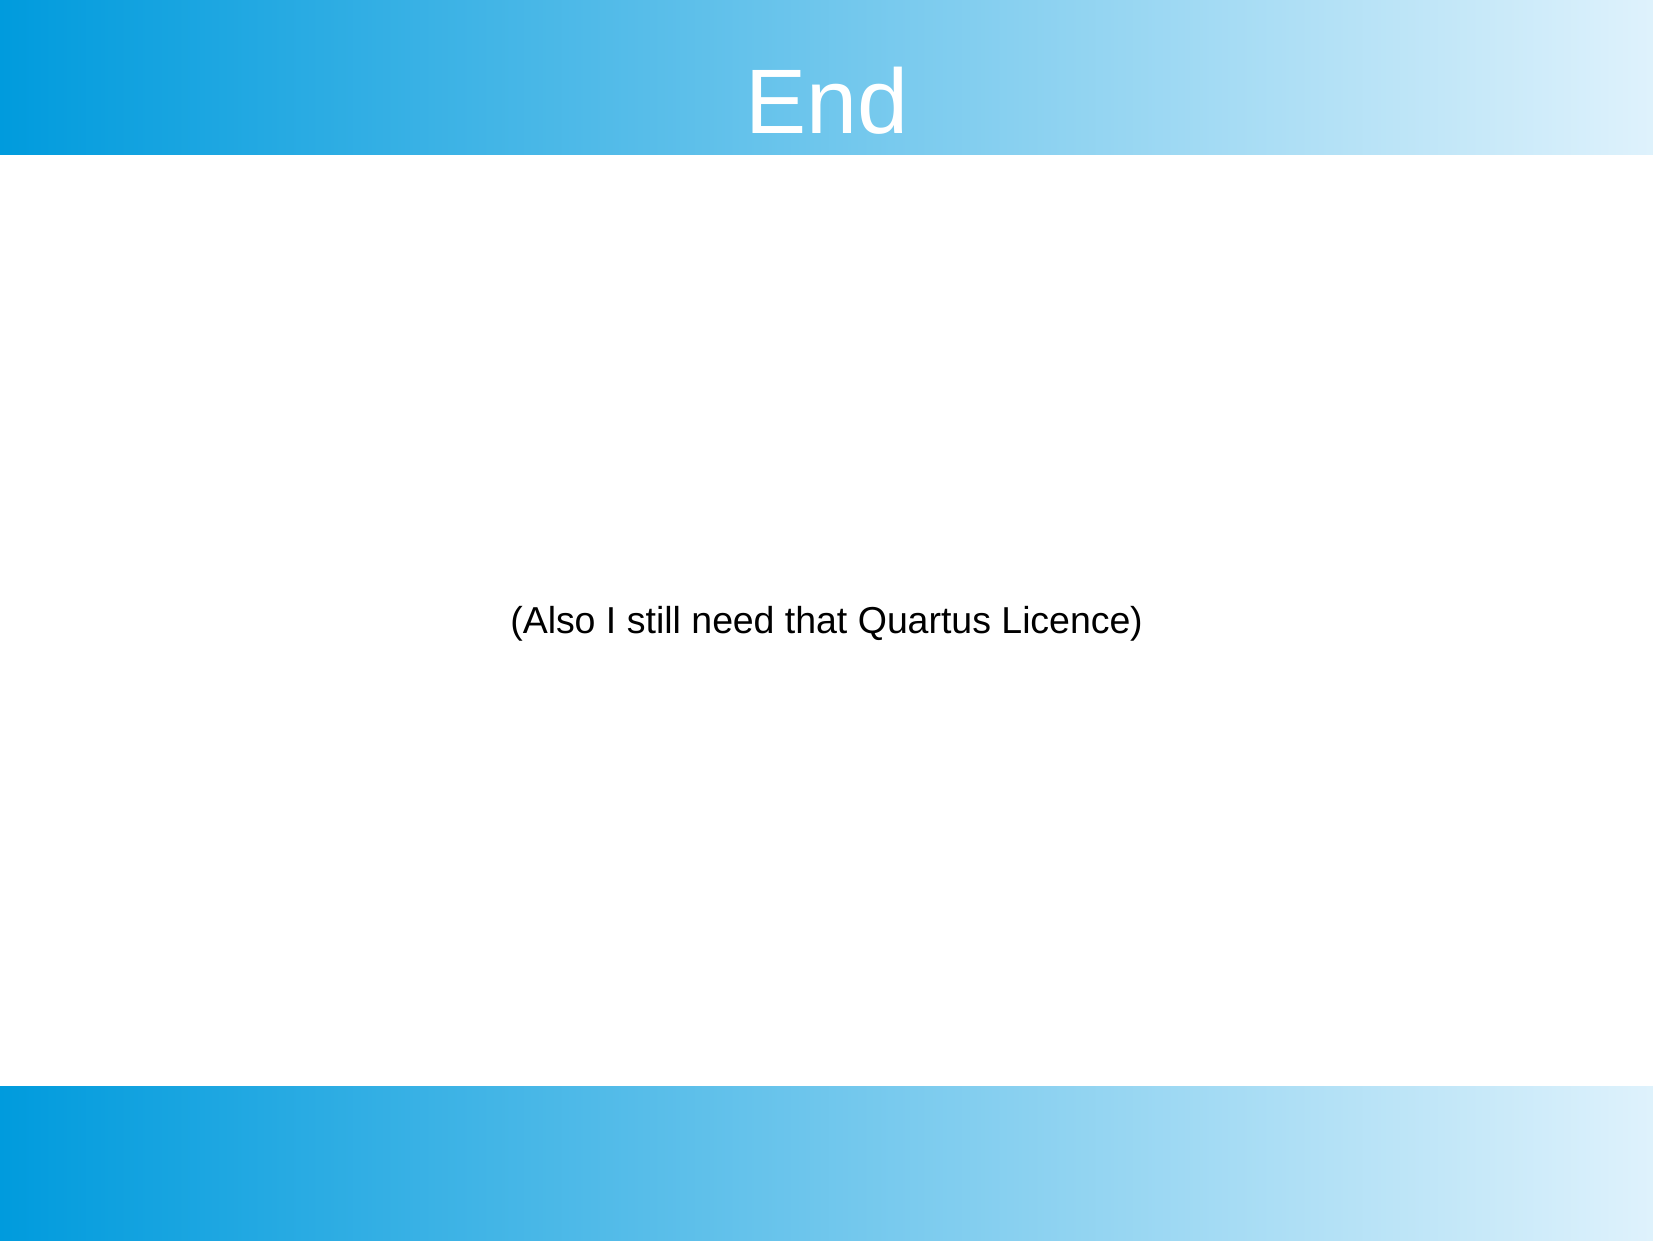

# End
(Also I still need that Quartus Licence)